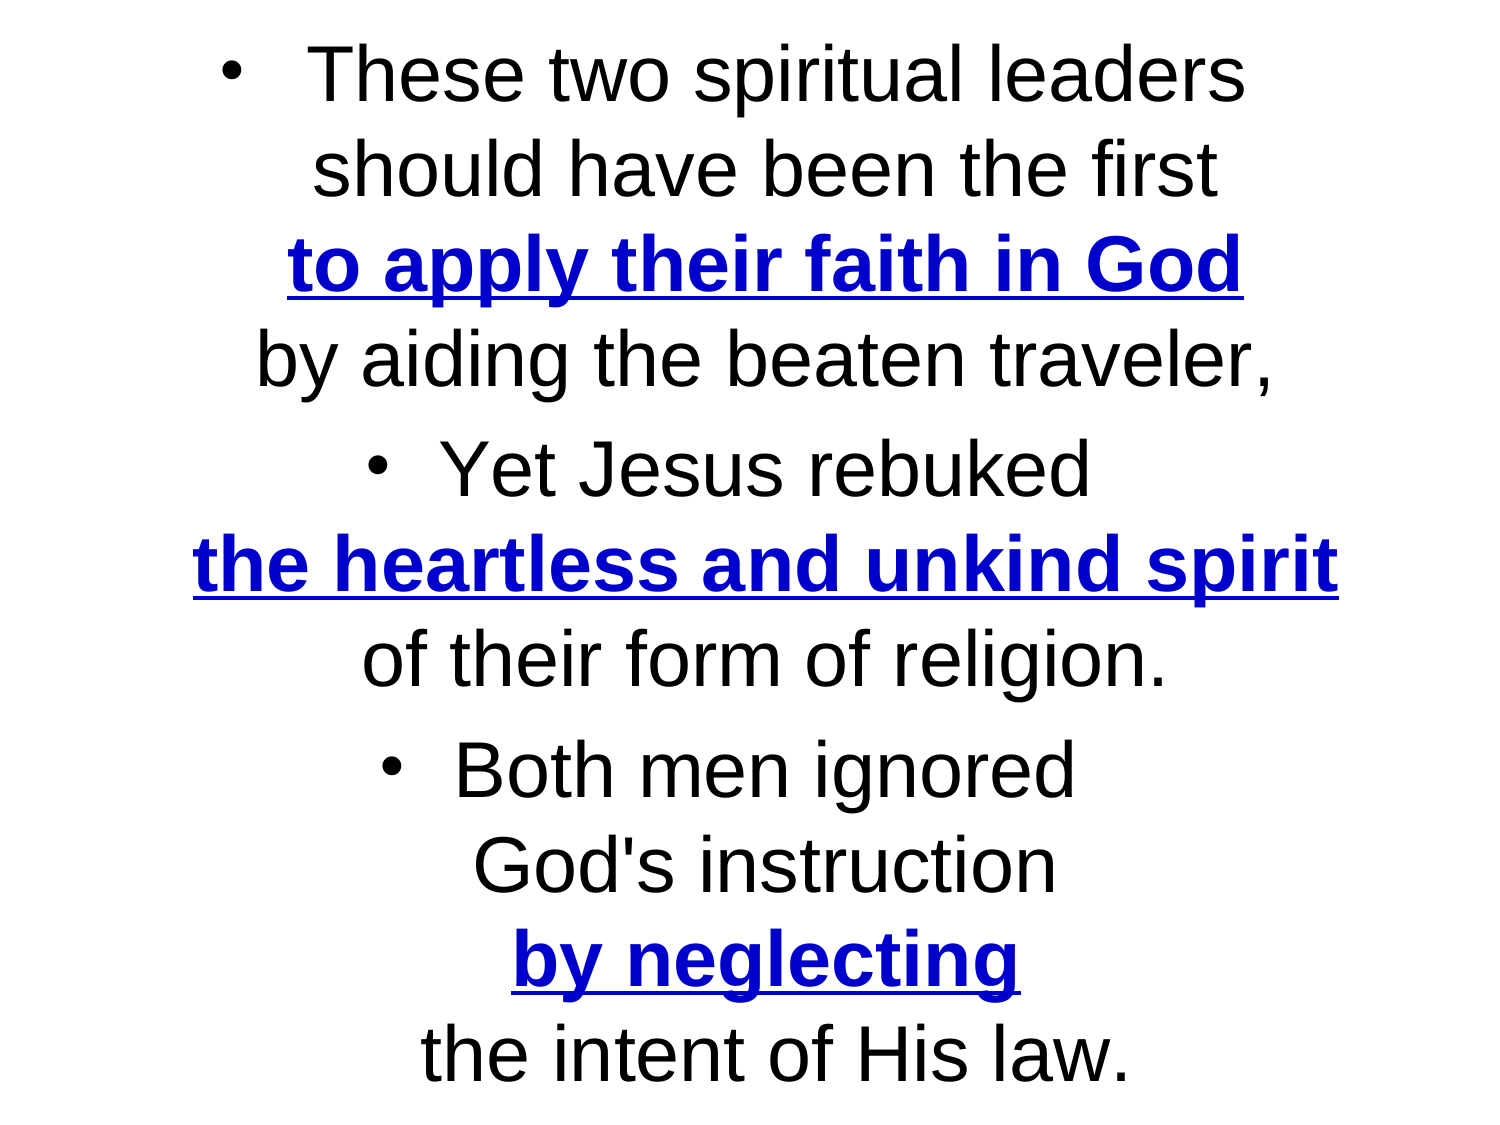

# These two spiritual leaders should have been the first to apply their faith in God by aiding the beaten traveler,
Yet Jesus rebuked
the heartless and unkind spirit
of their form of religion.
Both men ignored
God's instruction
by neglecting
the intent of His law.
15